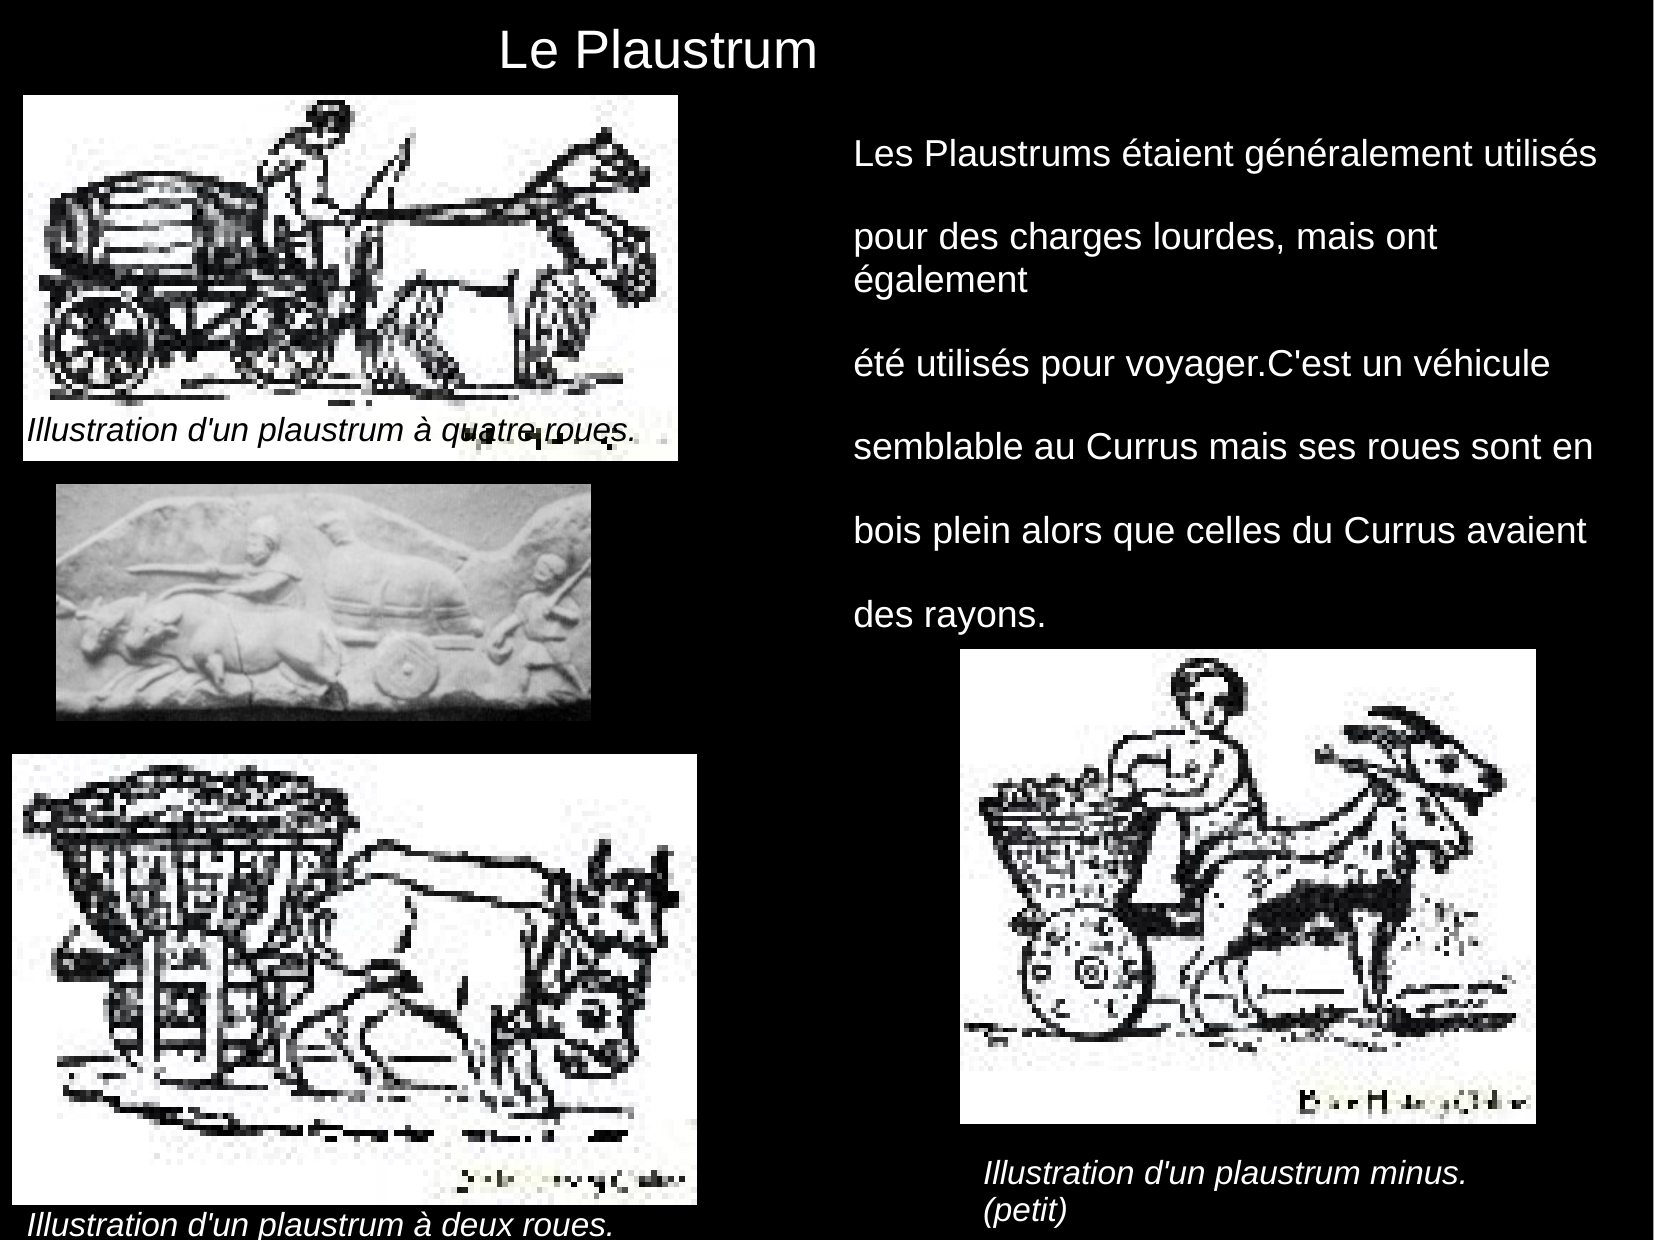

Le Plaustrum
Les Plaustrums étaient généralement utilisés
pour des charges lourdes, mais ont également
été utilisés pour voyager.C'est un véhicule
semblable au Currus mais ses roues sont en
bois plein alors que celles du Currus avaient
des rayons.
Illustration d'un plaustrum à quatre roues.
Illustration d'un plaustrum minus.(petit)
Illustration d'un plaustrum à deux roues.